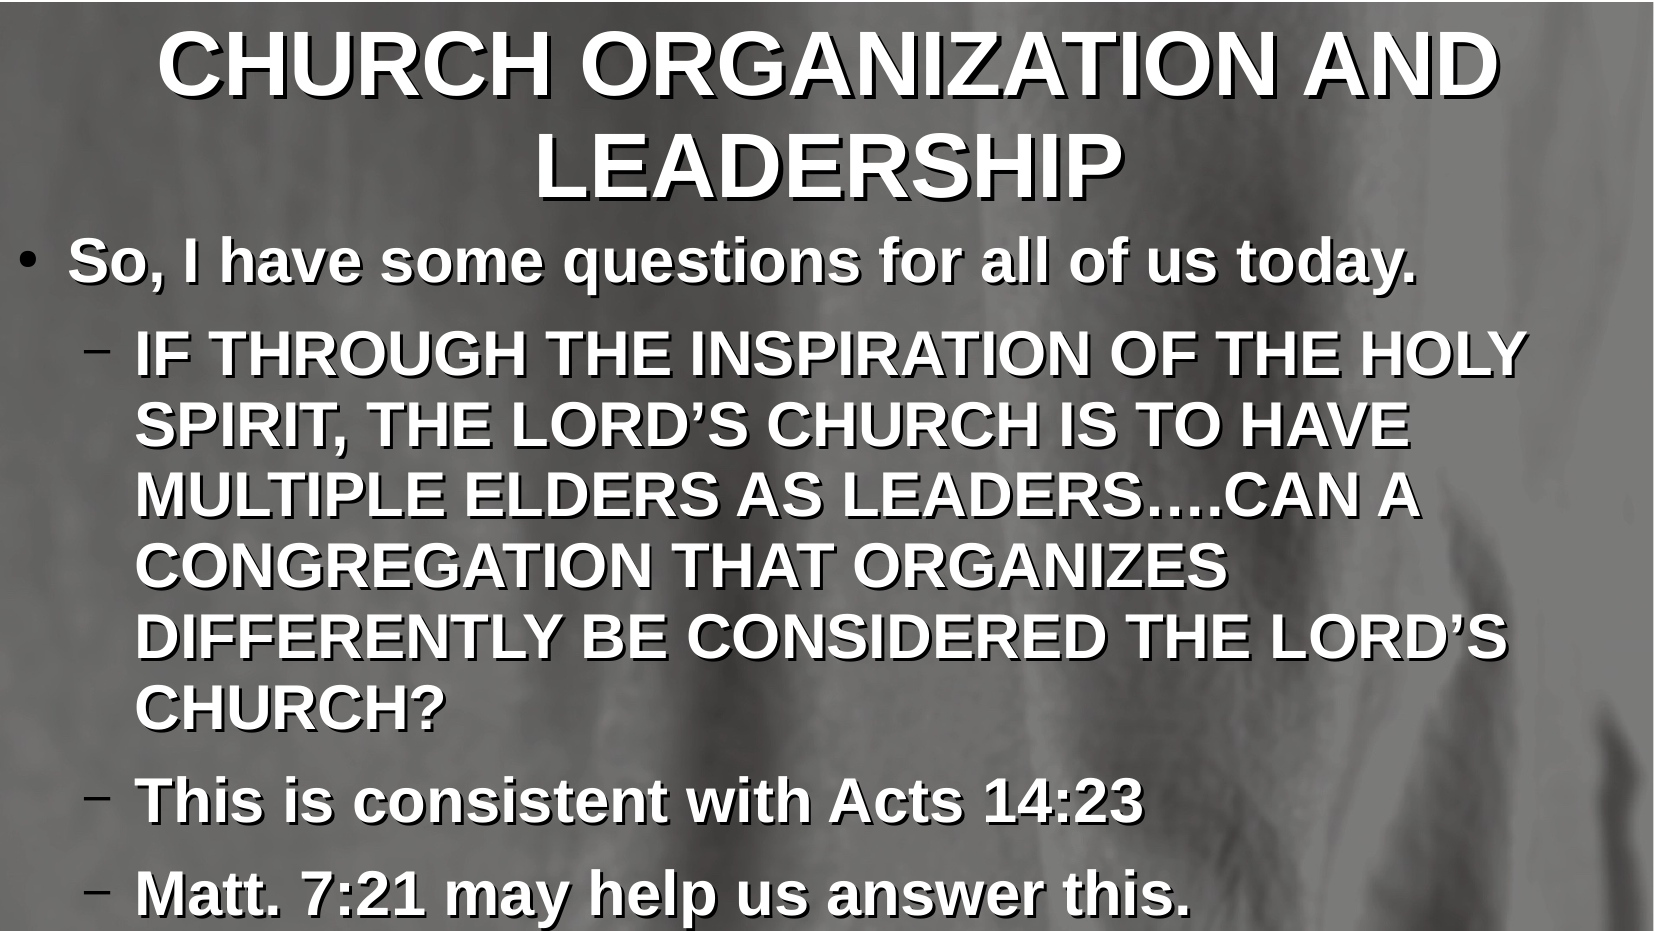

# CHURCH ORGANIZATION AND LEADERSHIP
So, I have some questions for all of us today.
IF THROUGH THE INSPIRATION OF THE HOLY SPIRIT, THE LORD’S CHURCH IS TO HAVE MULTIPLE ELDERS AS LEADERS….CAN A CONGREGATION THAT ORGANIZES DIFFERENTLY BE CONSIDERED THE LORD’S CHURCH?
This is consistent with Acts 14:23
Matt. 7:21 may help us answer this.